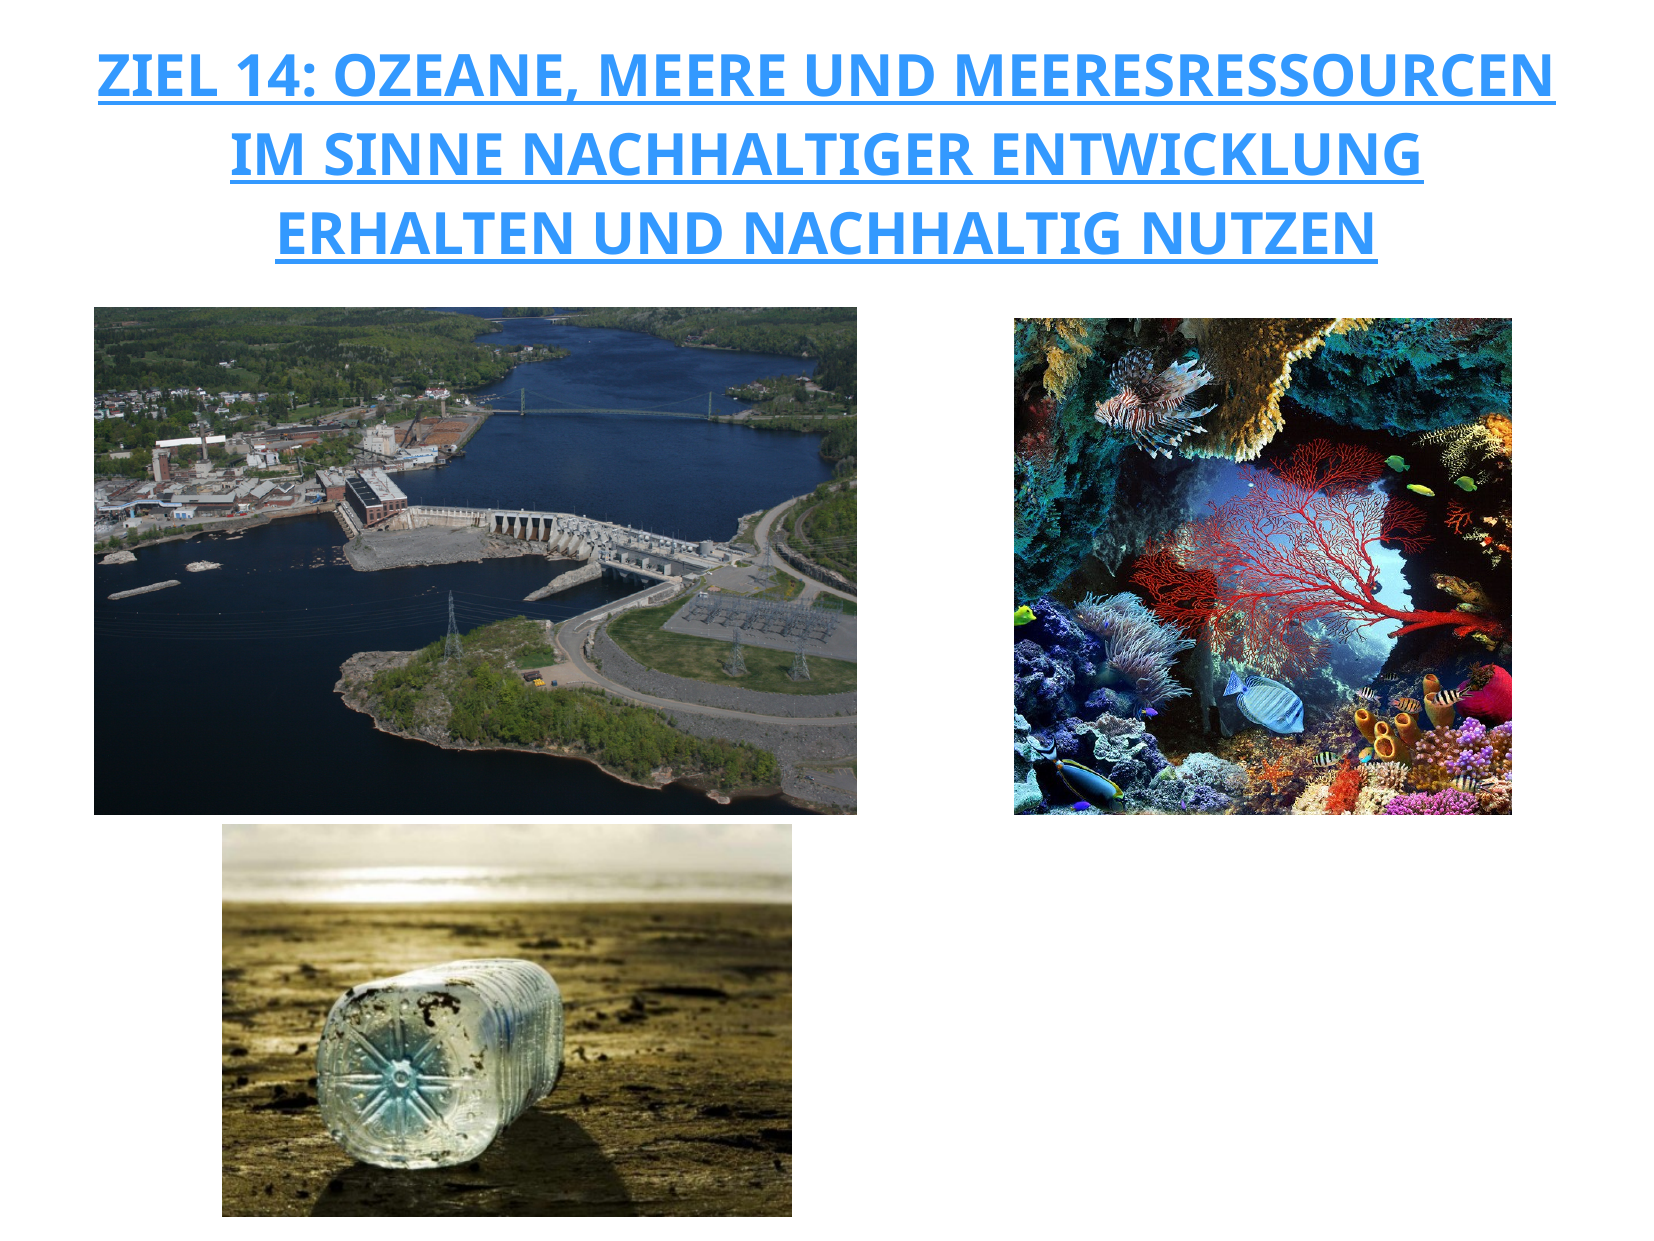

# ZIEL 14: OZEANE, MEERE UND MEERESRESSOURCEN IM SINNE NACHHALTIGER ENTWICKLUNG ERHALTEN UND NACHHALTIG NUTZEN